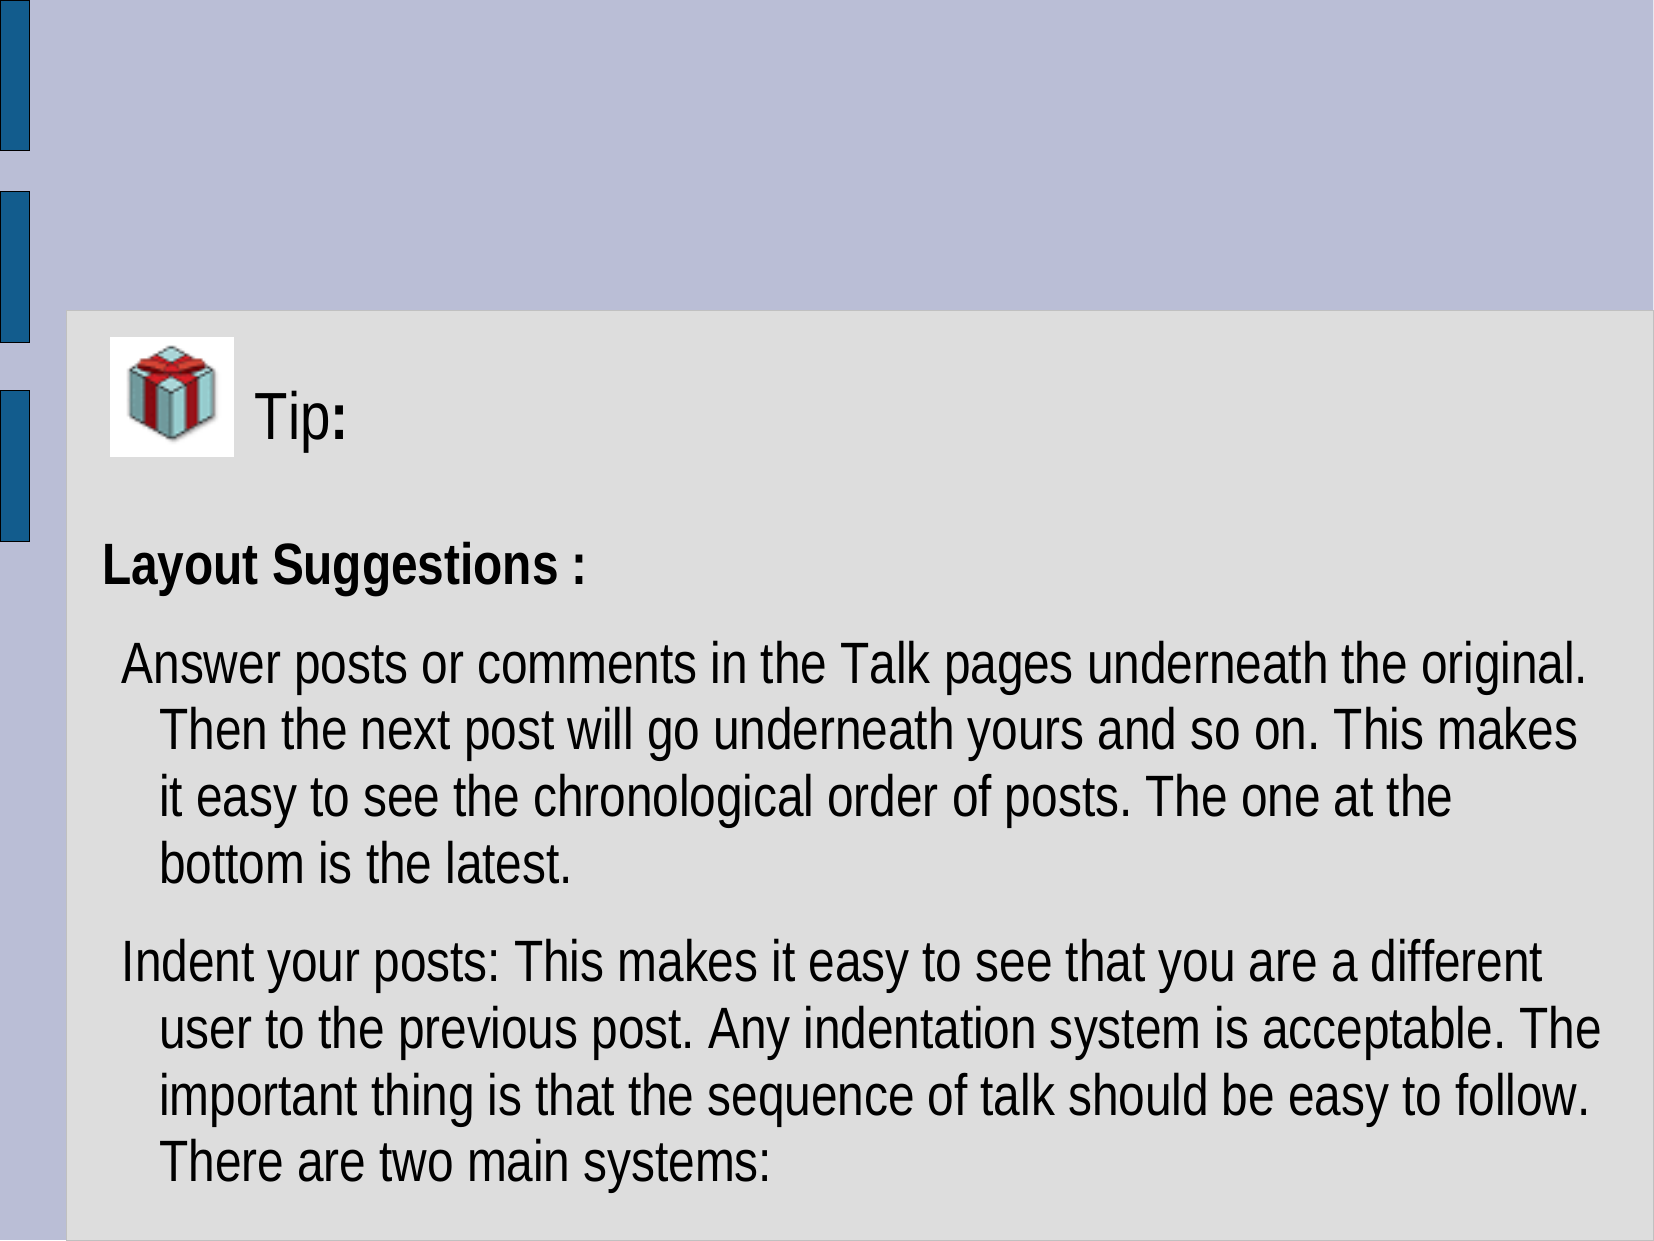

# Tip:
Layout Suggestions :
Answer posts or comments in the Talk pages underneath the original. Then the next post will go underneath yours and so on. This makes it easy to see the chronological order of posts. The one at the bottom is the latest.
Indent your posts: This makes it easy to see that you are a different user to the previous post. Any indentation system is acceptable. The important thing is that the sequence of talk should be easy to follow. There are two main systems: